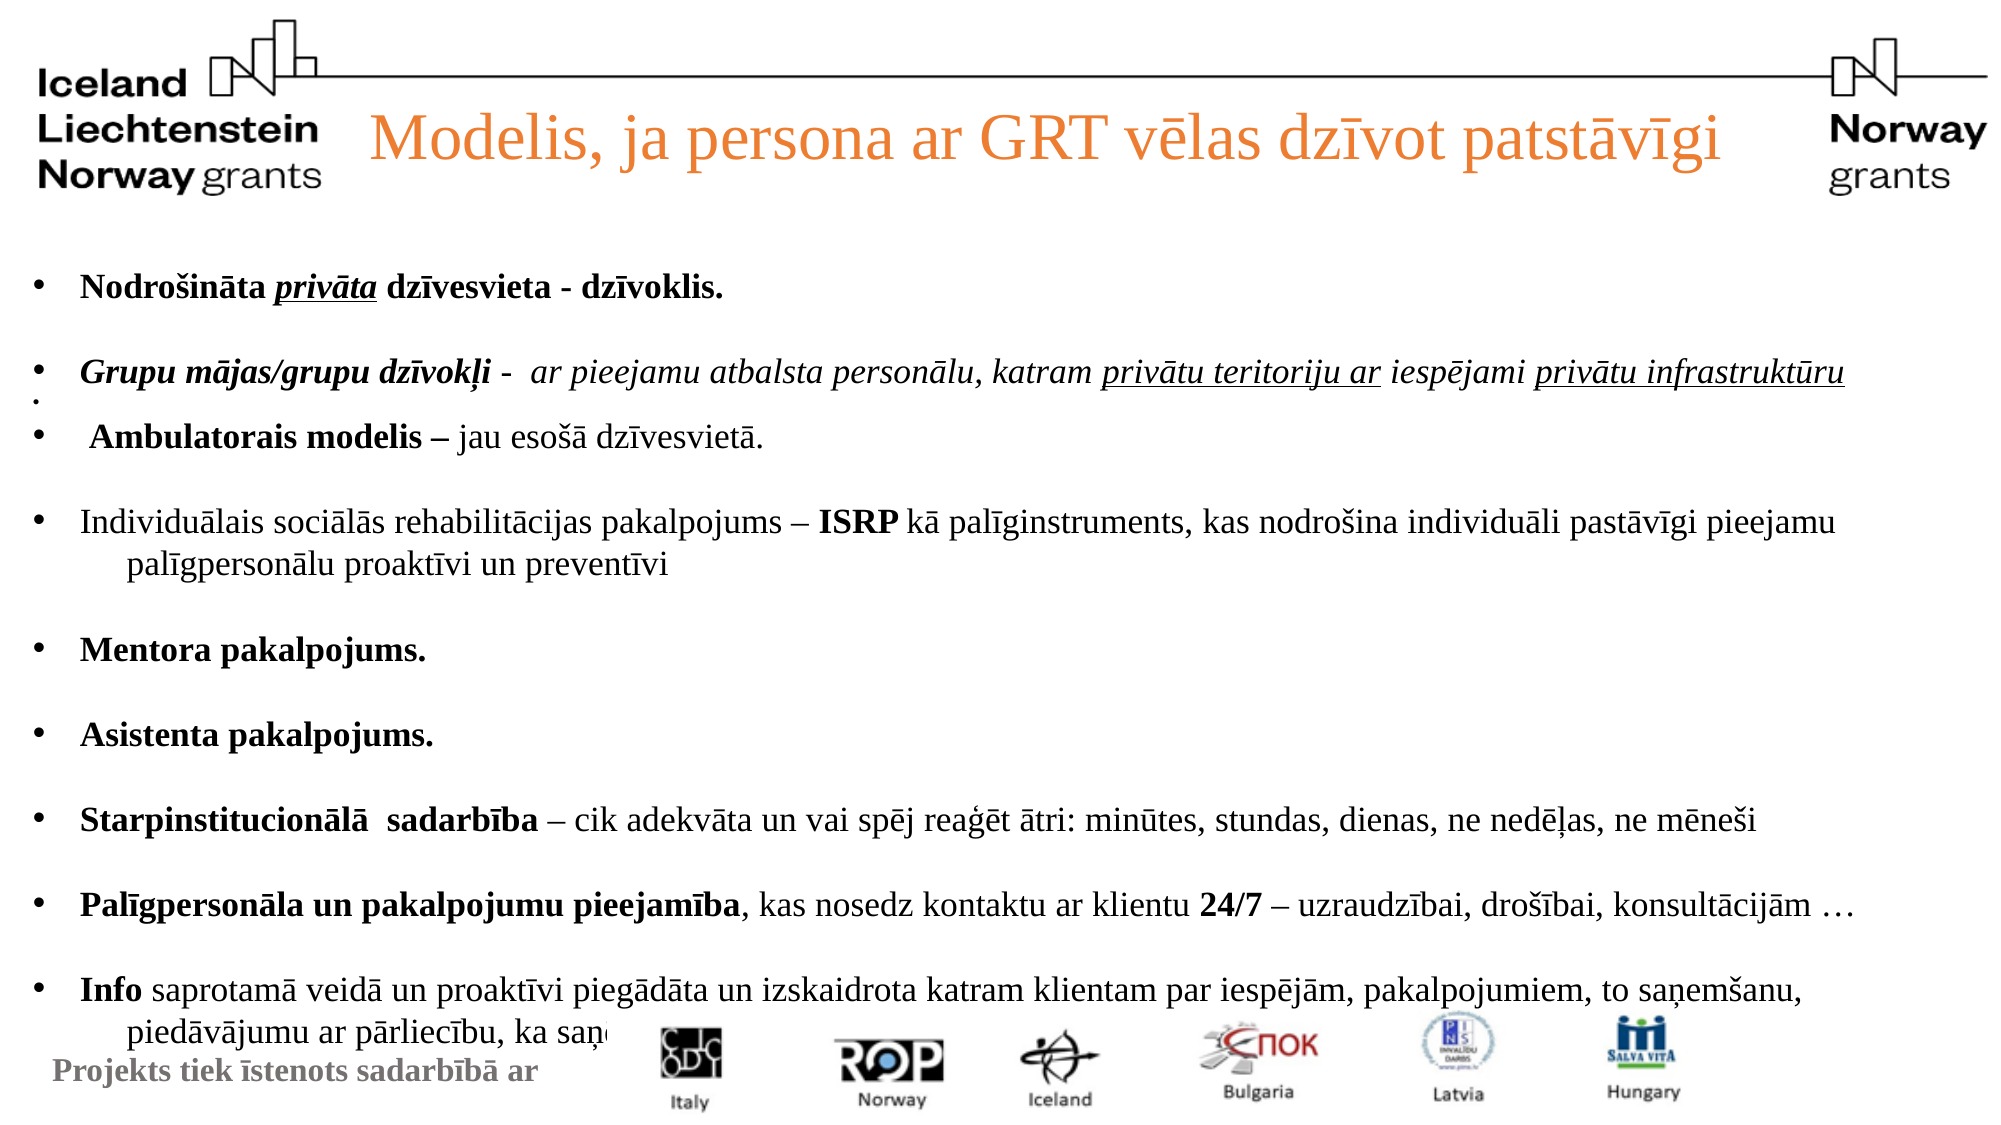

# Modelis, ja persona ar GRT vēlas dzīvot patstāvīgi
Nodrošināta privāta dzīvesvieta - dzīvoklis.
Grupu mājas/grupu dzīvokļi - ar pieejamu atbalsta personālu, katram privātu teritoriju ar iespējami privātu infrastruktūru
 Ambulatorais modelis – jau esošā dzīvesvietā.
Individuālais sociālās rehabilitācijas pakalpojums – ISRP kā palīginstruments, kas nodrošina individuāli pastāvīgi pieejamu palīgpersonālu proaktīvi un preventīvi
Mentora pakalpojums.
Asistenta pakalpojums.
Starpinstitucionālā sadarbība – cik adekvāta un vai spēj reaģēt ātri: minūtes, stundas, dienas, ne nedēļas, ne mēneši
Palīgpersonāla un pakalpojumu pieejamība, kas nosedz kontaktu ar klientu 24/7 – uzraudzībai, drošībai, konsultācijām …
Info saprotamā veidā un proaktīvi piegādāta un izskaidrota katram klientam par iespējām, pakalpojumiem, to saņemšanu, piedāvājumu ar pārliecību, ka saņēma, saprata, izvērtēja un ar ilglaicības sapratni pieņem lēmumu par iesaisti
Projekts tiek īstenots sadarbībā ar